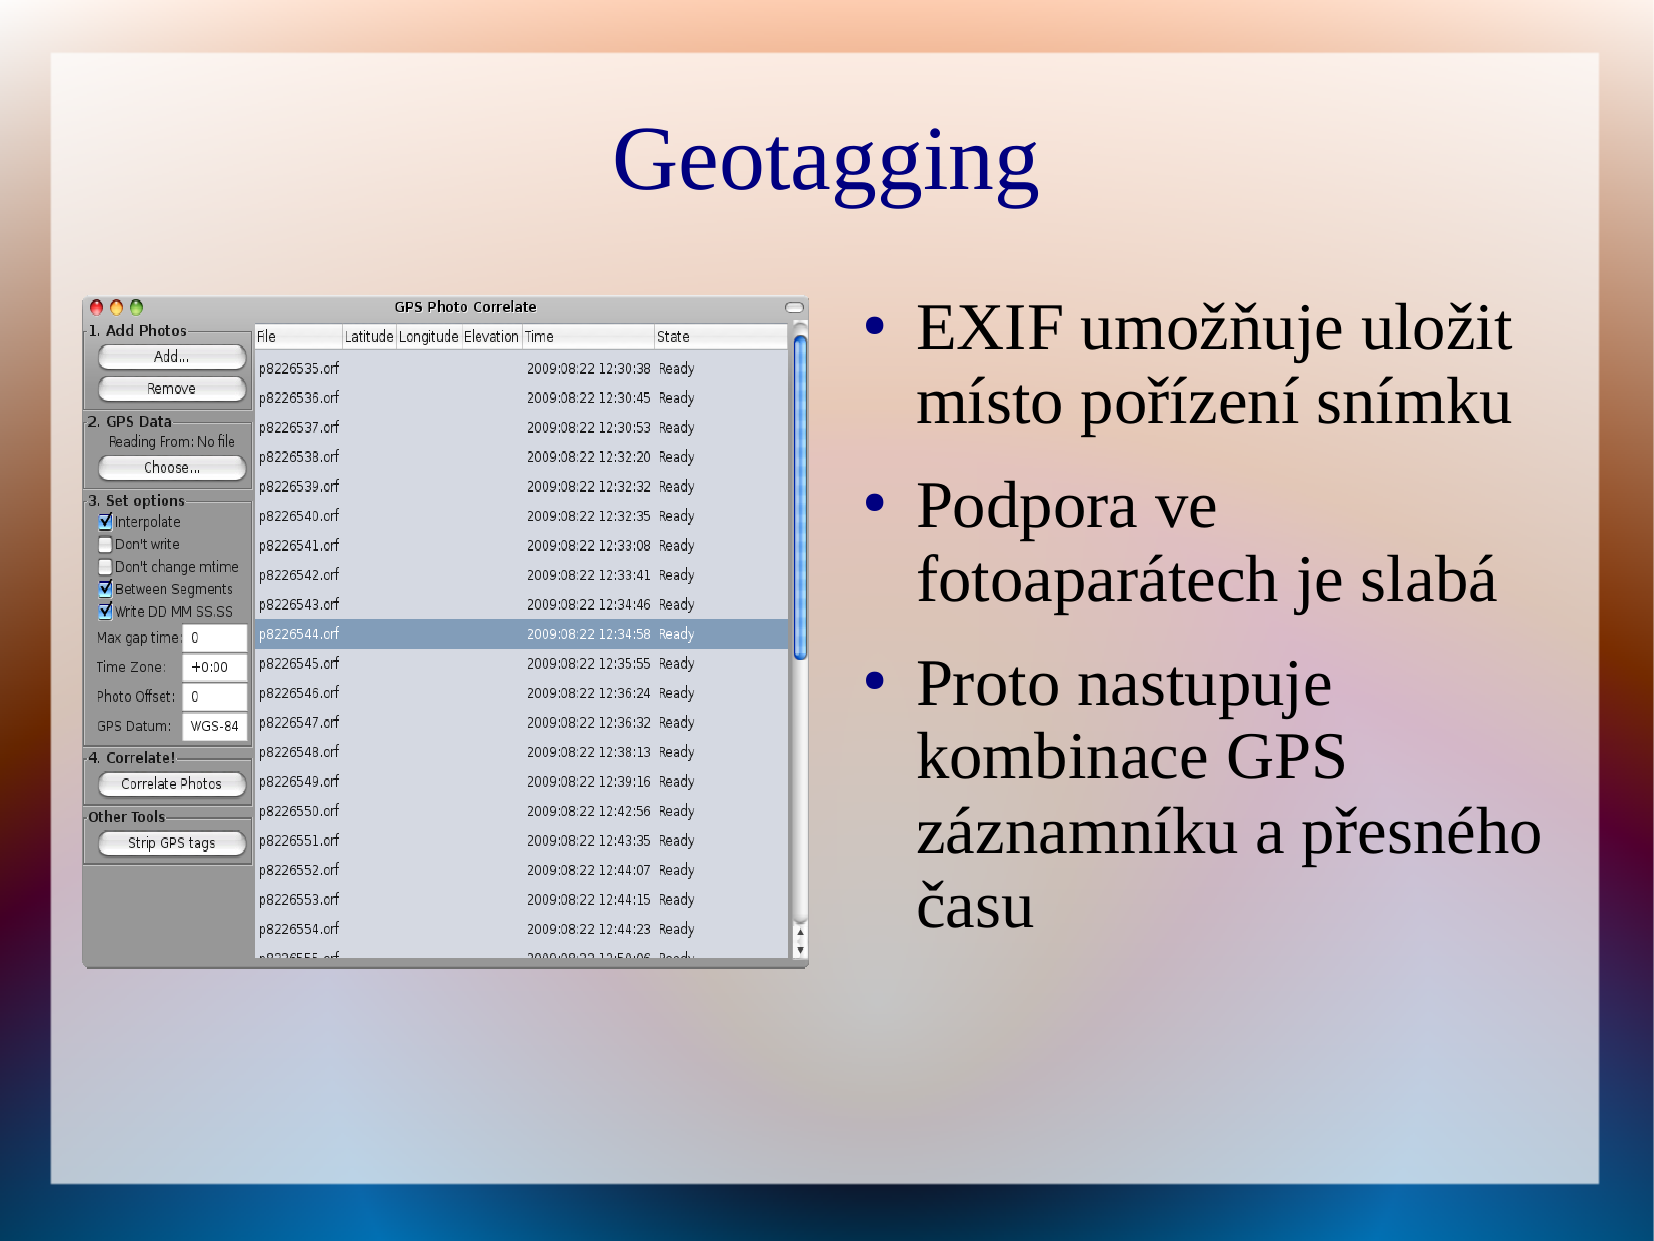

# Geotagging
EXIF umožňuje uložit místo pořízení snímku
Podpora ve fotoaparátech je slabá
Proto nastupuje kombinace GPS záznamníku a přesného času